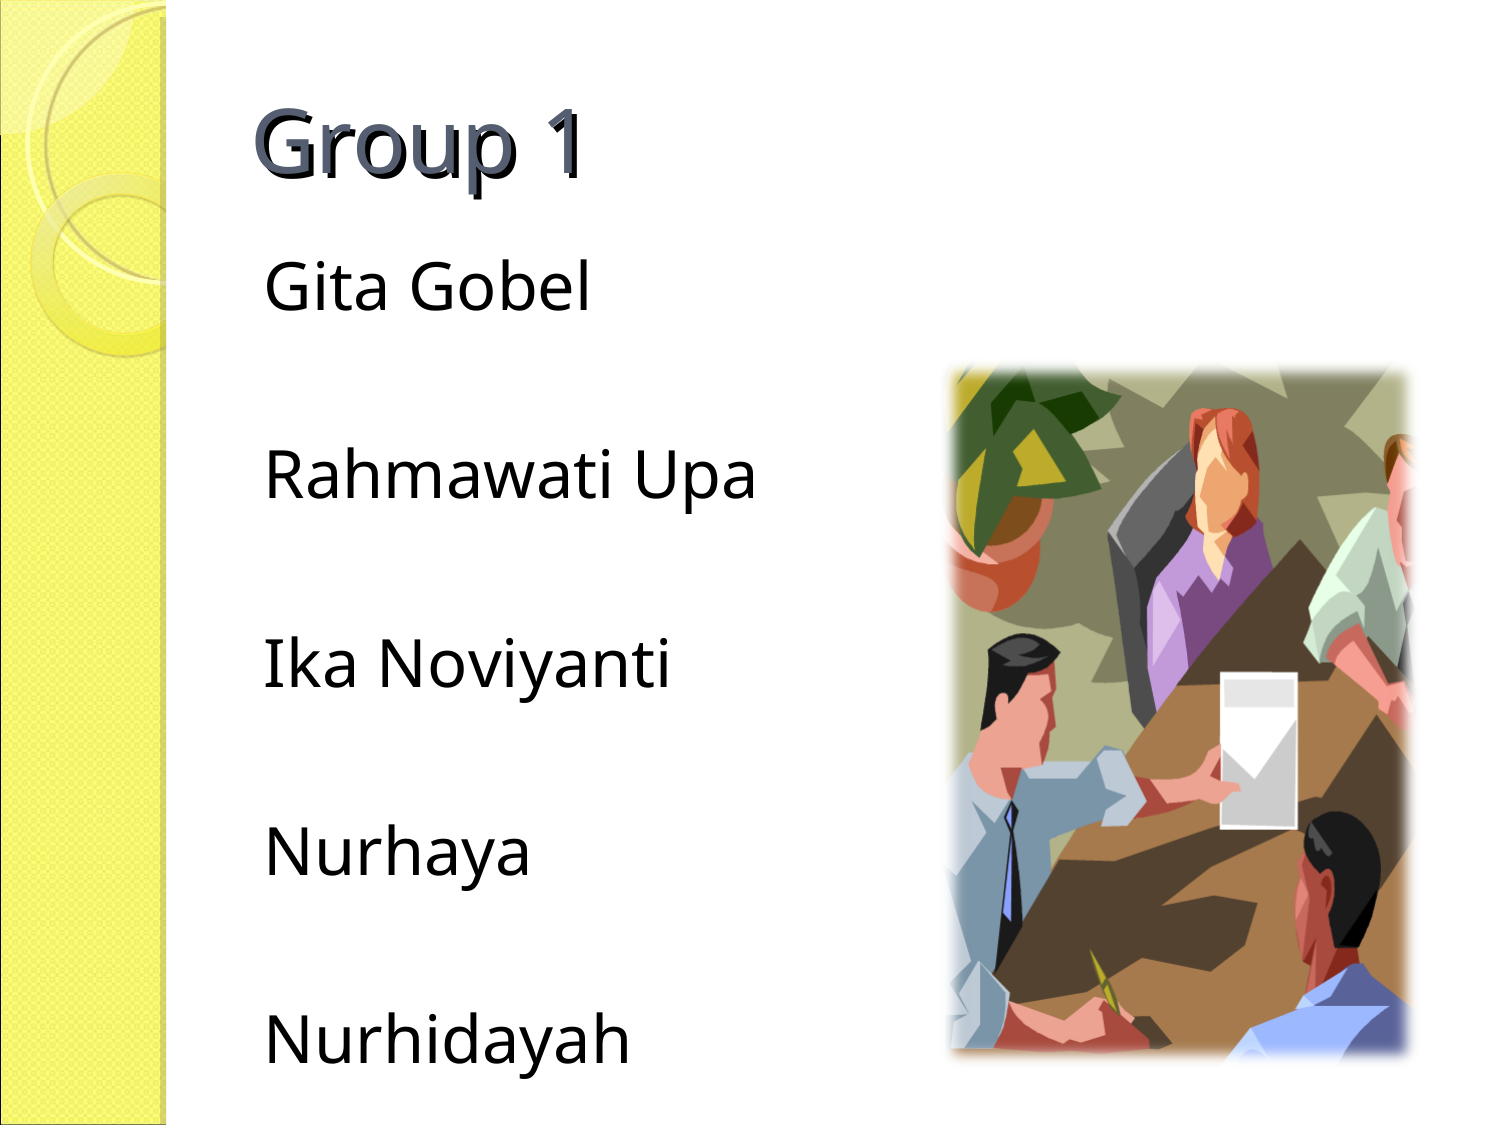

# Group 1
Gita Gobel
Rahmawati Upa
Ika Noviyanti
Nurhaya
Nurhidayah